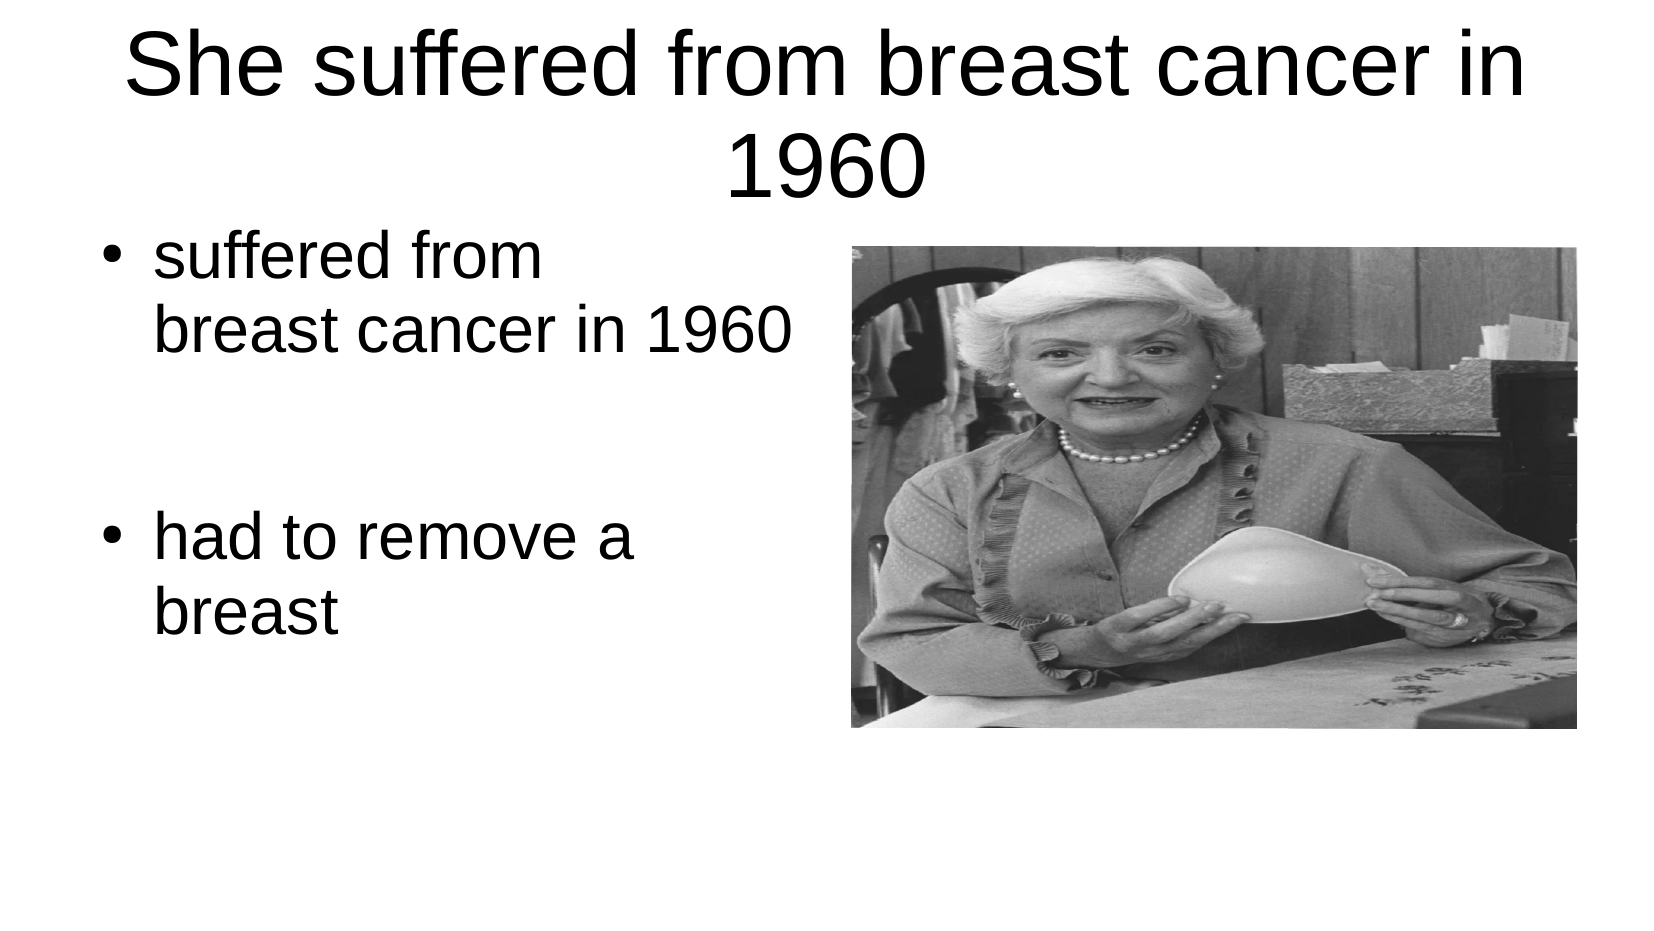

# She suffered from breast cancer in 1960
suffered from
breast cancer in 1960
had to remove a breast